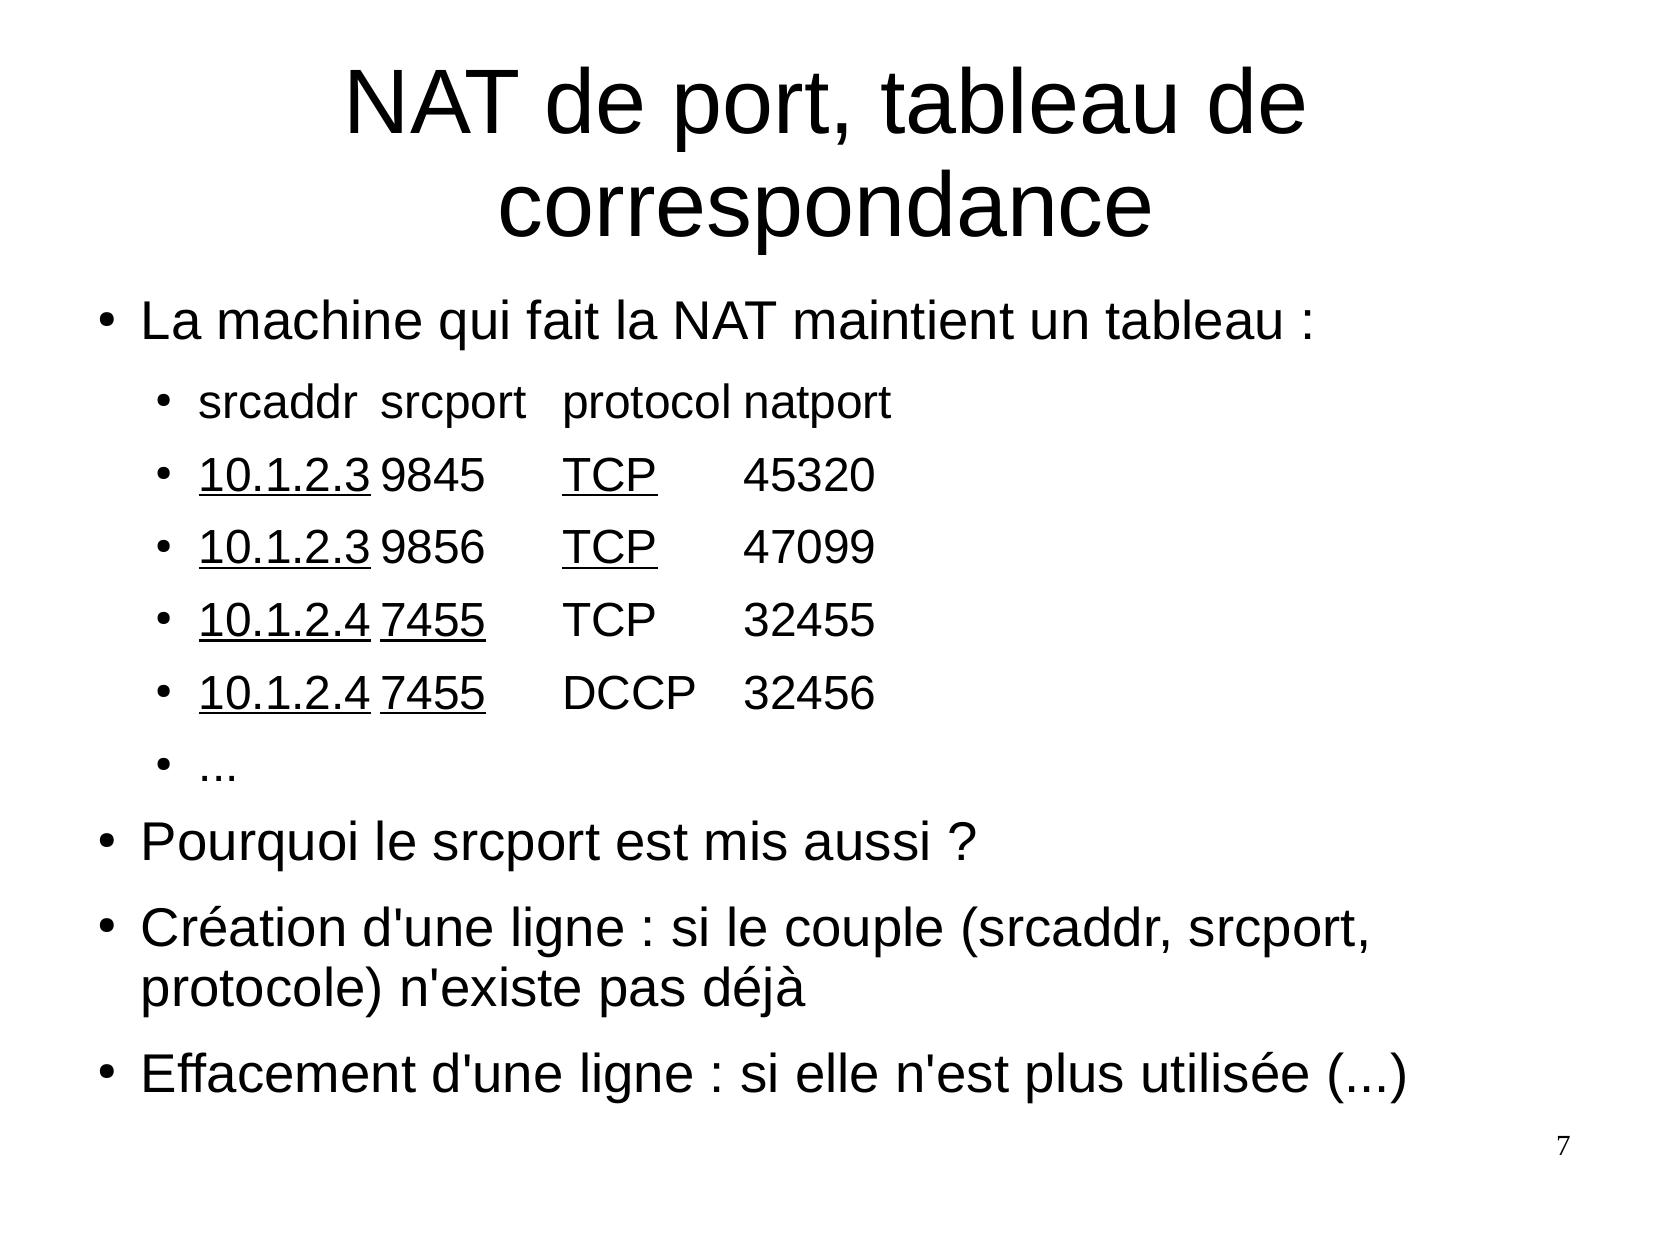

# NAT de port, tableau de correspondance
La machine qui fait la NAT maintient un tableau :
srcaddr	srcport	protocol	natport
10.1.2.3	9845		TCP		45320
10.1.2.3	9856		TCP		47099
10.1.2.4	7455		TCP		32455
10.1.2.4	7455		DCCP	32456
...
Pourquoi le srcport est mis aussi ?
Création d'une ligne : si le couple (srcaddr, srcport, protocole) n'existe pas déjà
Effacement d'une ligne : si elle n'est plus utilisée (...)
7